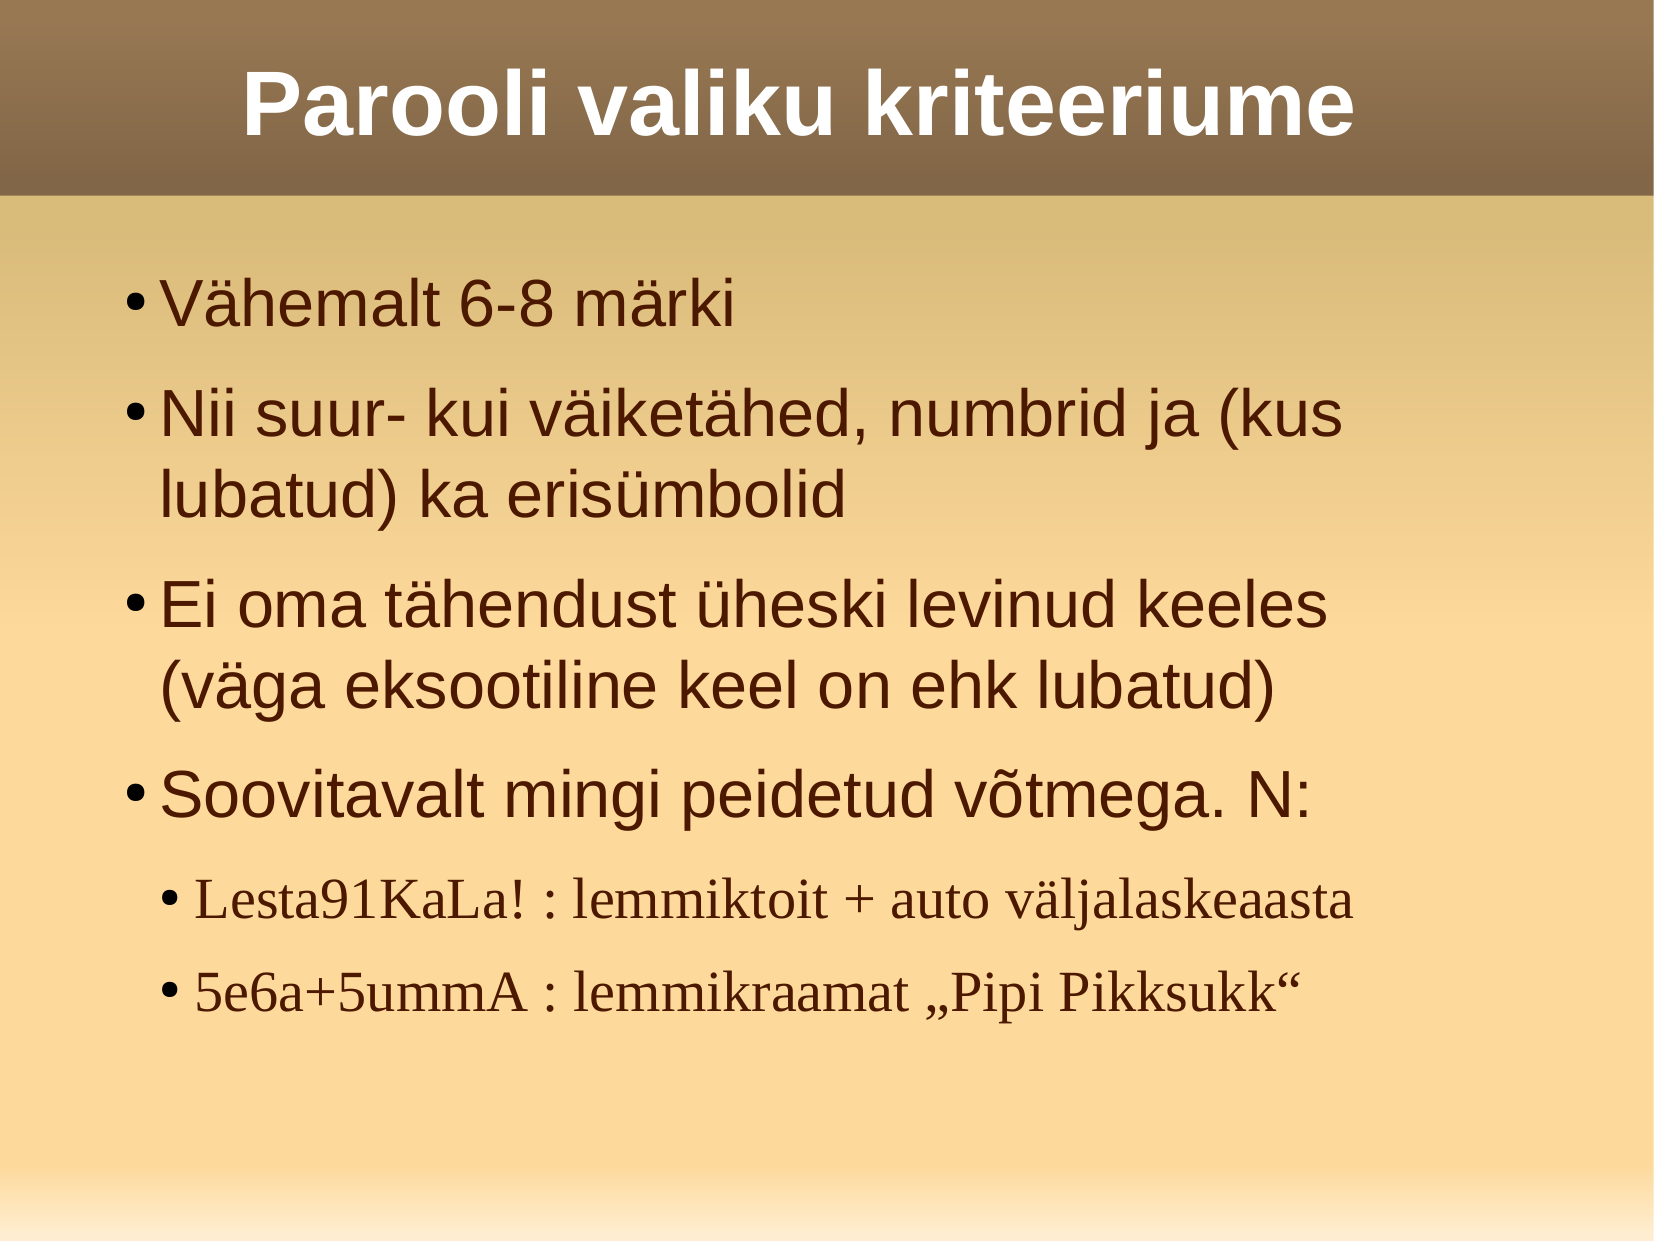

# Parooli valiku kriteeriume
Vähemalt 6-8 märki
Nii suur- kui väiketähed, numbrid ja (kus lubatud) ka erisümbolid
Ei oma tähendust üheski levinud keeles (väga eksootiline keel on ehk lubatud)
Soovitavalt mingi peidetud võtmega. N:
Lesta91KaLa! : lemmiktoit + auto väljalaskeaasta
5e6a+5ummA : lemmikraamat „Pipi Pikksukk“